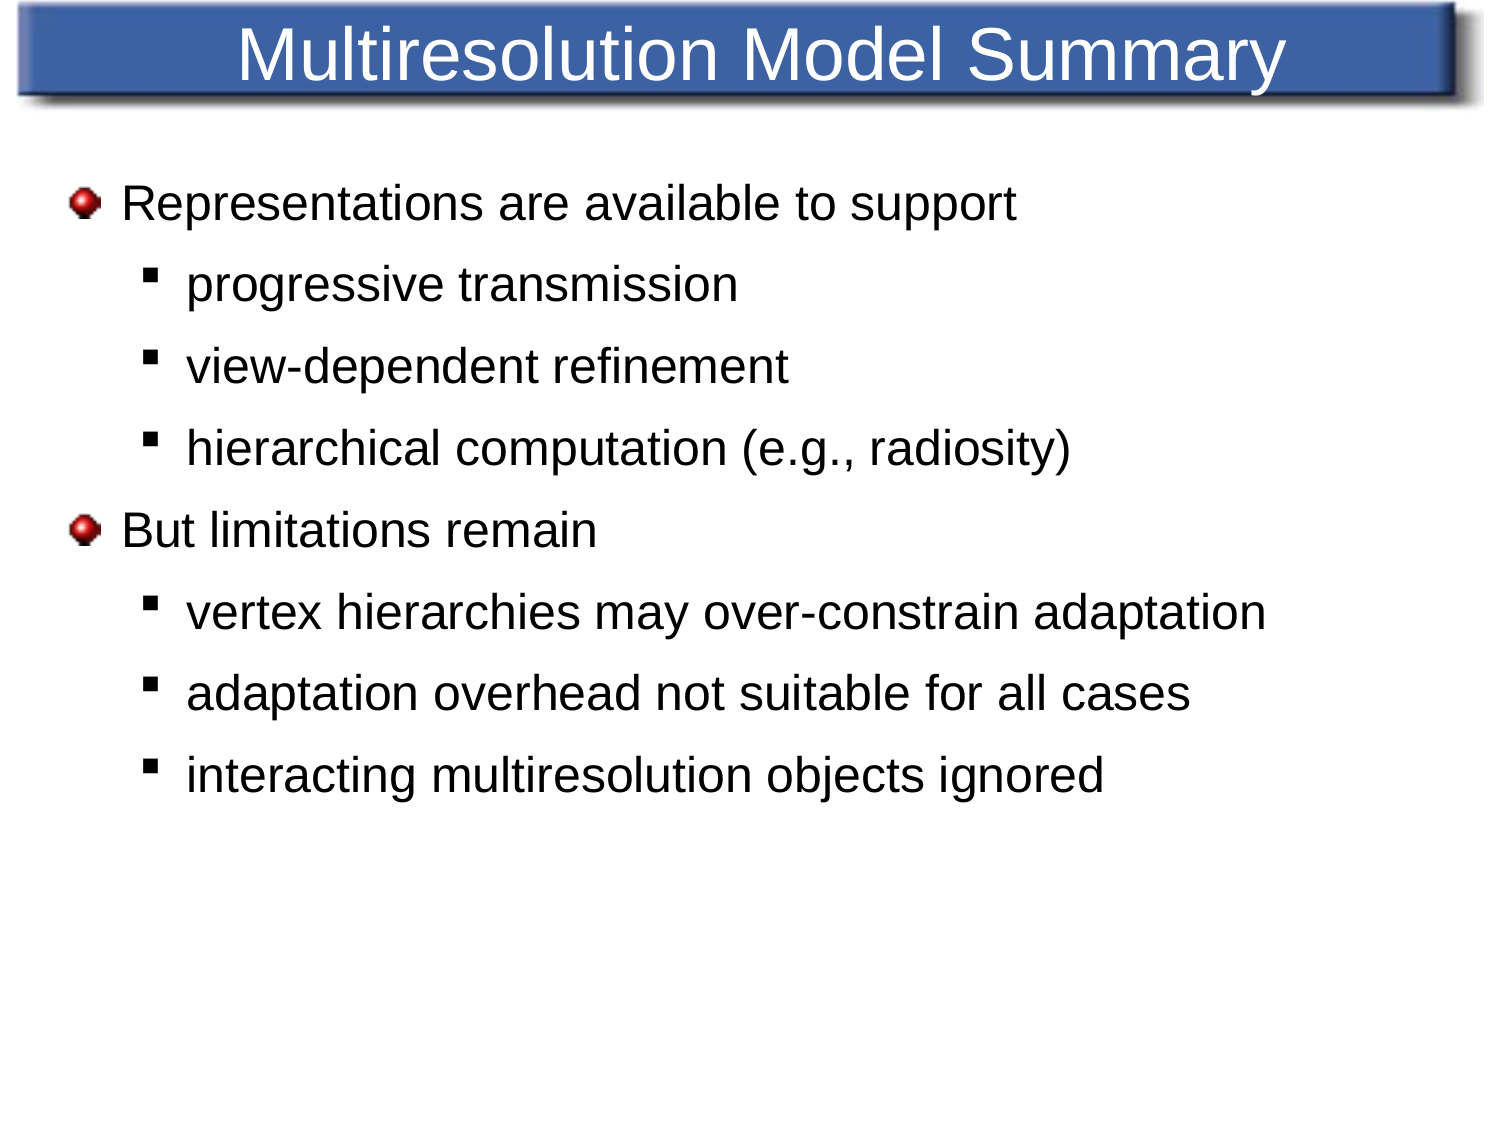

# Multiresolution Model Summary
Representations are available to support
progressive transmission
view-dependent refinement
hierarchical computation (e.g., radiosity)
But limitations remain
vertex hierarchies may over-constrain adaptation
adaptation overhead not suitable for all cases
interacting multiresolution objects ignored